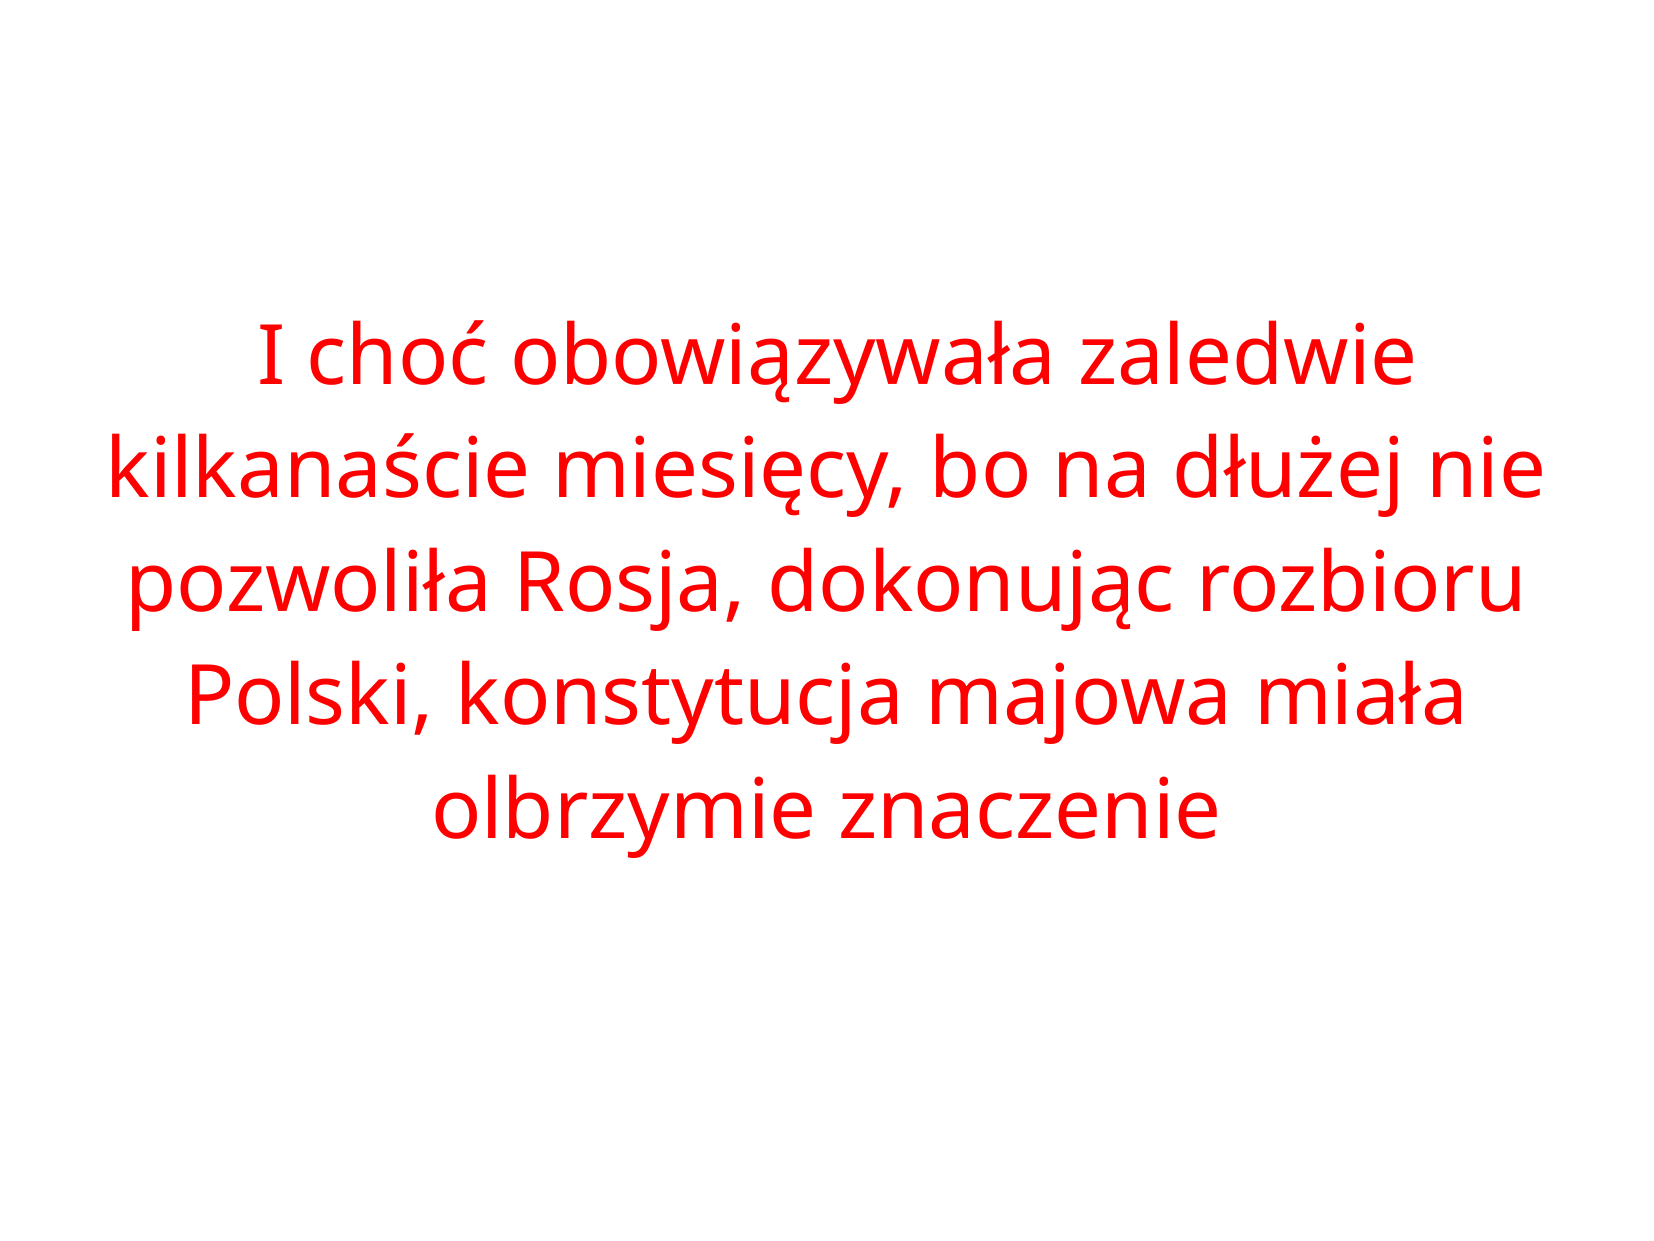

# I choć obowiązywała zaledwie kilkanaście miesięcy, bo na dłużej nie pozwoliła Rosja, dokonując rozbioru Polski, konstytucja majowa miała olbrzymie znaczenie